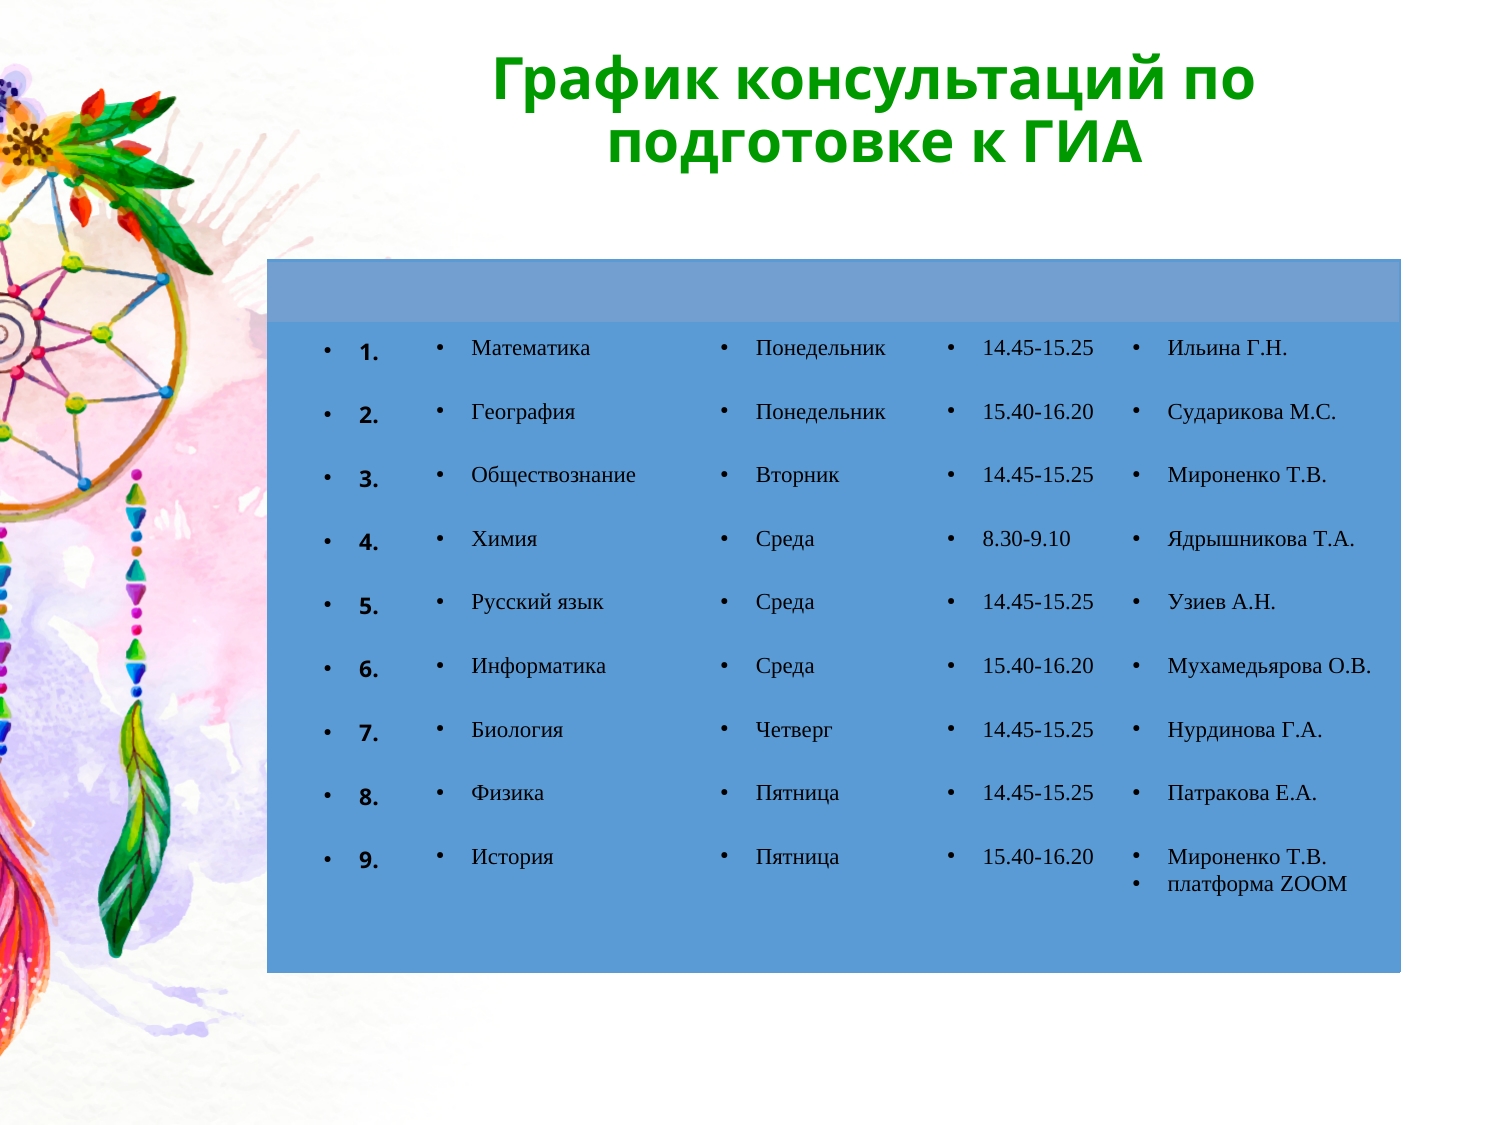

# График консультаций по подготовке к ГИА
| № п/п | Предмет | День недели | Время | Учитель |
| --- | --- | --- | --- | --- |
| 1. | Математика | Понедельник | 14.45-15.25 | Ильина Г.Н. |
| 2. | География | Понедельник | 15.40-16.20 | Сударикова М.С. |
| 3. | Обществознание | Вторник | 14.45-15.25 | Мироненко Т.В. |
| 4. | Химия | Среда | 8.30-9.10 | Ядрышникова Т.А. |
| 5. | Русский язык | Среда | 14.45-15.25 | Узиев А.Н. |
| 6. | Информатика | Среда | 15.40-16.20 | Мухамедьярова О.В. |
| 7. | Биология | Четверг | 14.45-15.25 | Нурдинова Г.А. |
| 8. | Физика | Пятница | 14.45-15.25 | Патракова Е.А. |
| 9. | История | Пятница | 15.40-16.20 | Мироненко Т.В. платформа ZOOM |
| |
| --- |